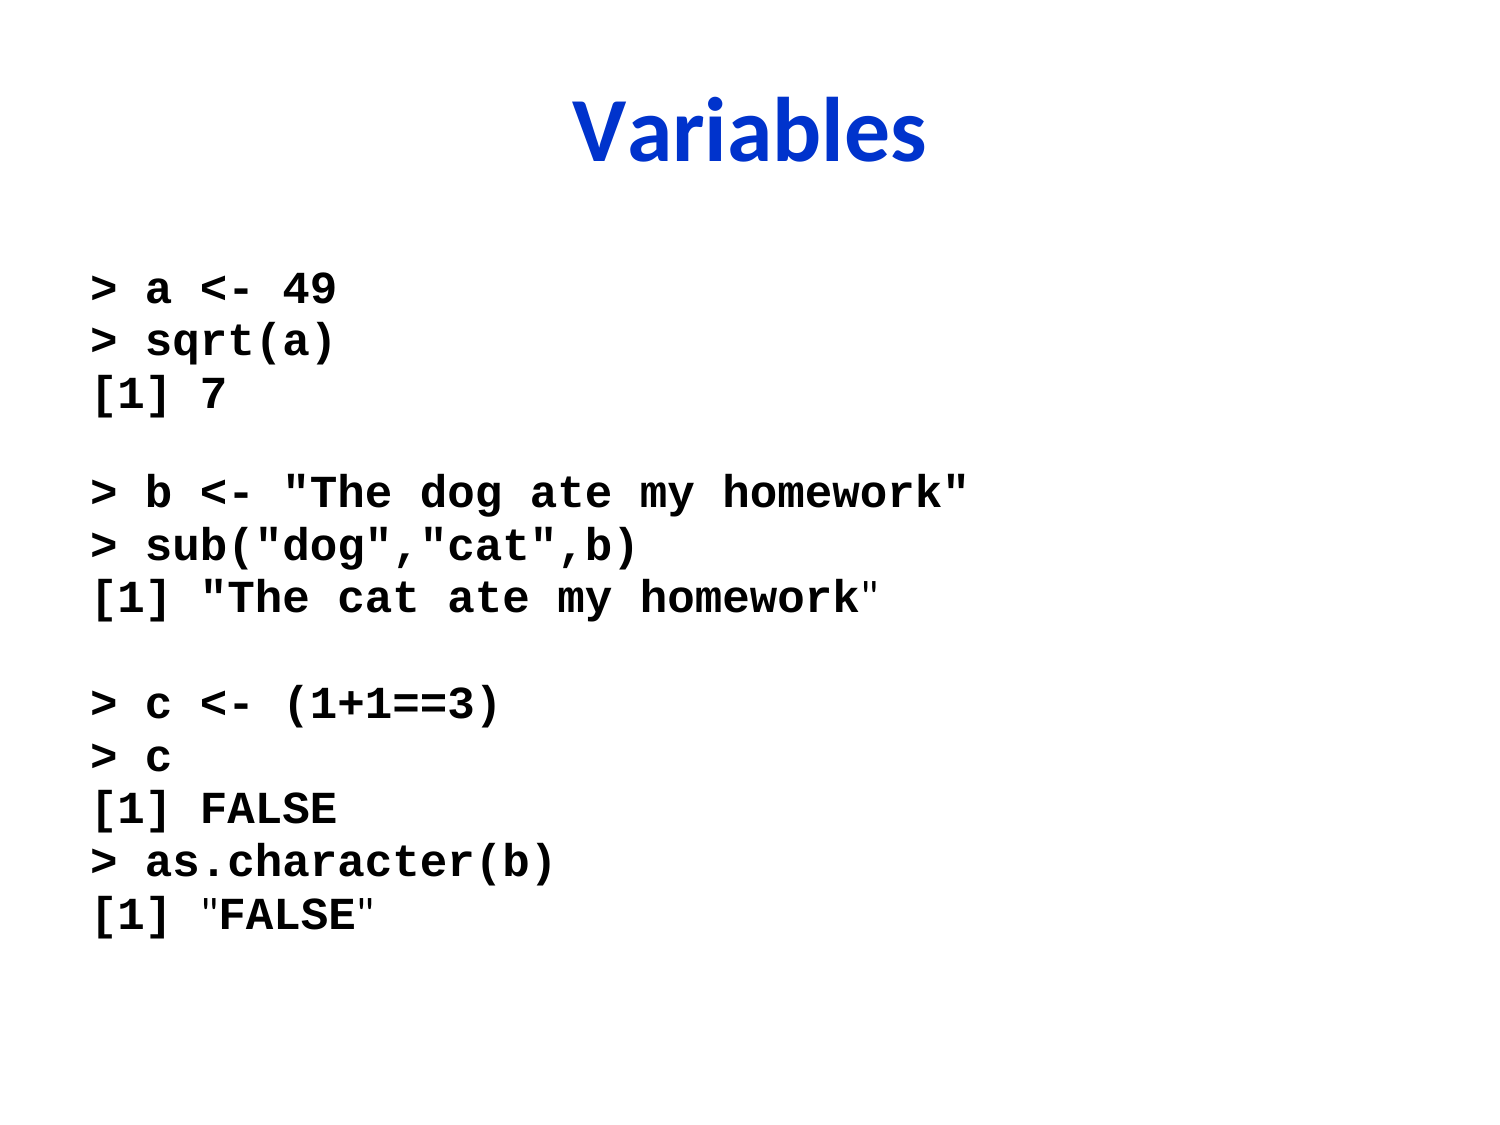

# Variables
> a <- 49
> sqrt(a)
[1] 7
> b <- "The dog ate my homework"
> sub("dog","cat",b)
[1] "The cat ate my homework"
> c <- (1+1==3)
> c
[1] FALSE
> as.character(b)
[1] "FALSE"